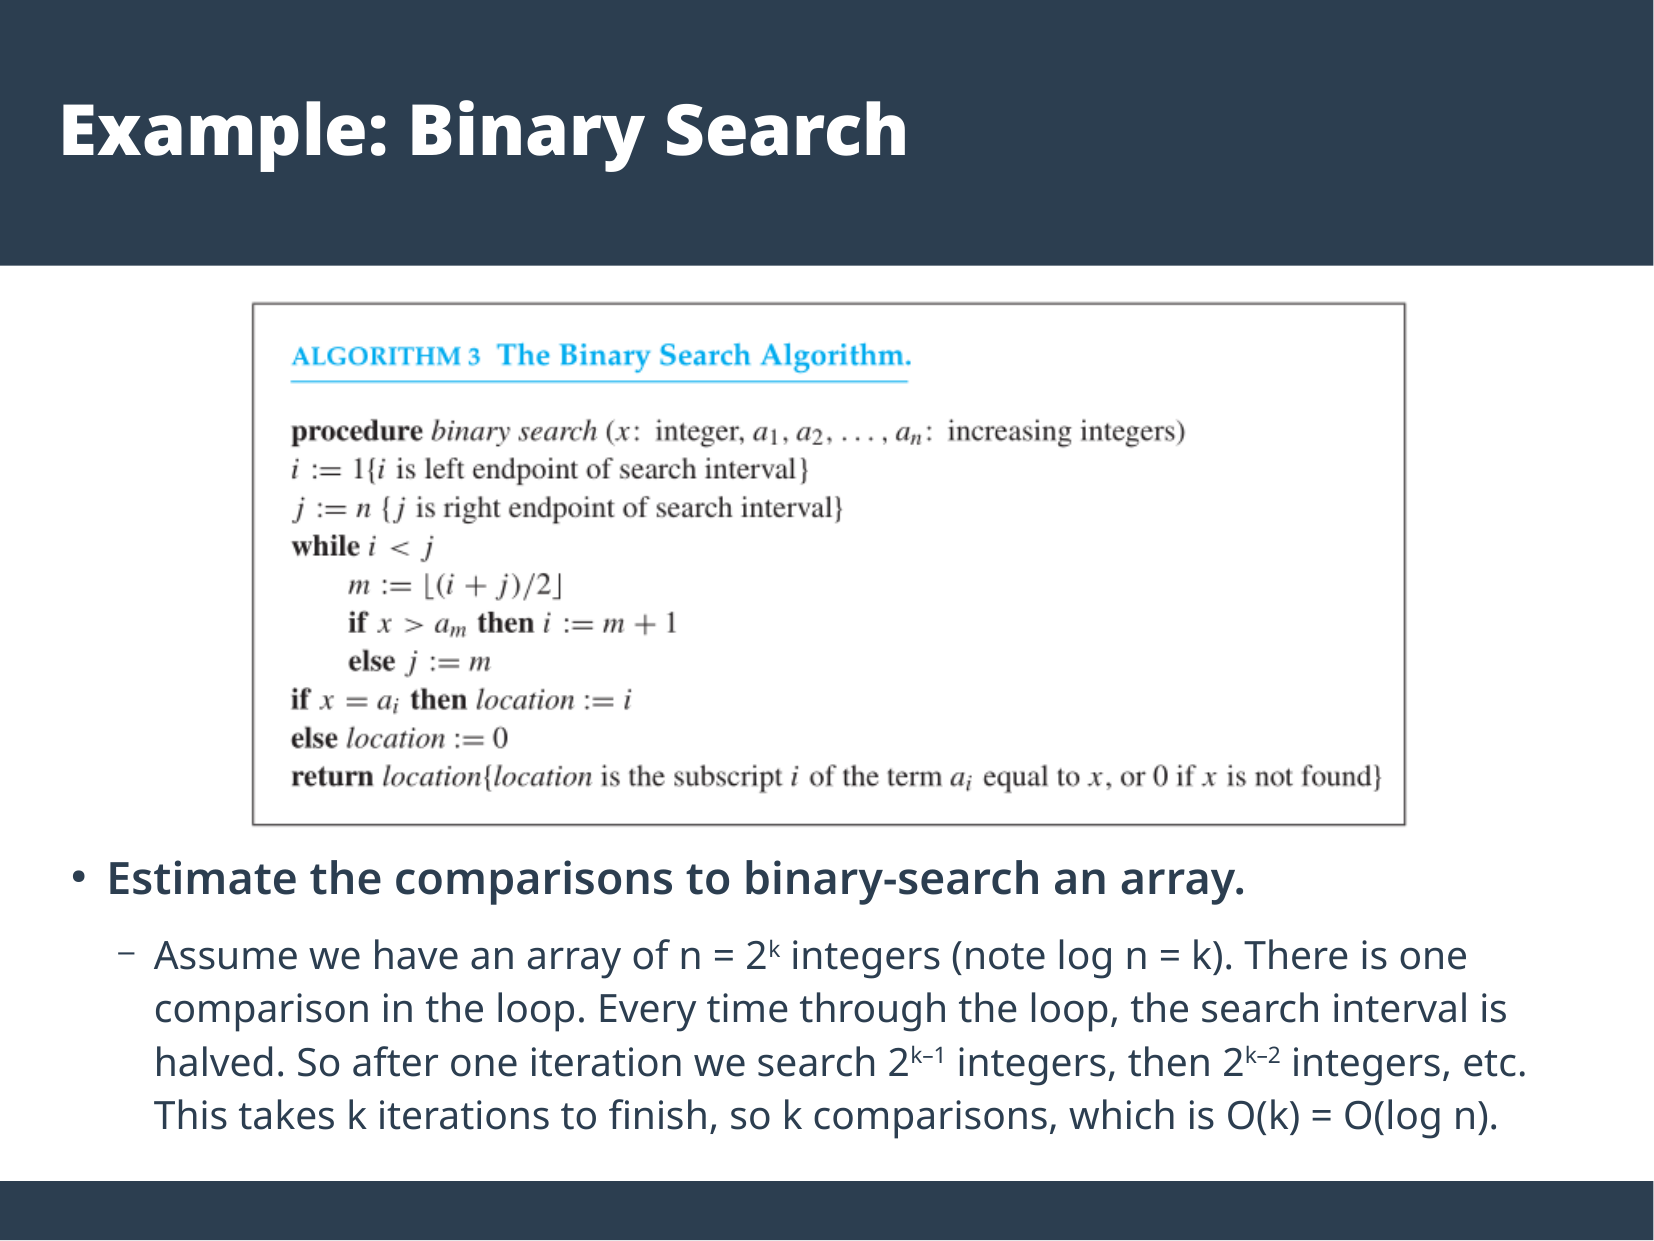

# Example: Binary Search
Estimate the comparisons to binary-search an array.
Assume we have an array of n = 2k integers (note log n = k). There is one comparison in the loop. Every time through the loop, the search interval is halved. So after one iteration we search 2k–1 integers, then 2k–2 integers, etc. This takes k iterations to finish, so k comparisons, which is O(k) = O(log n).